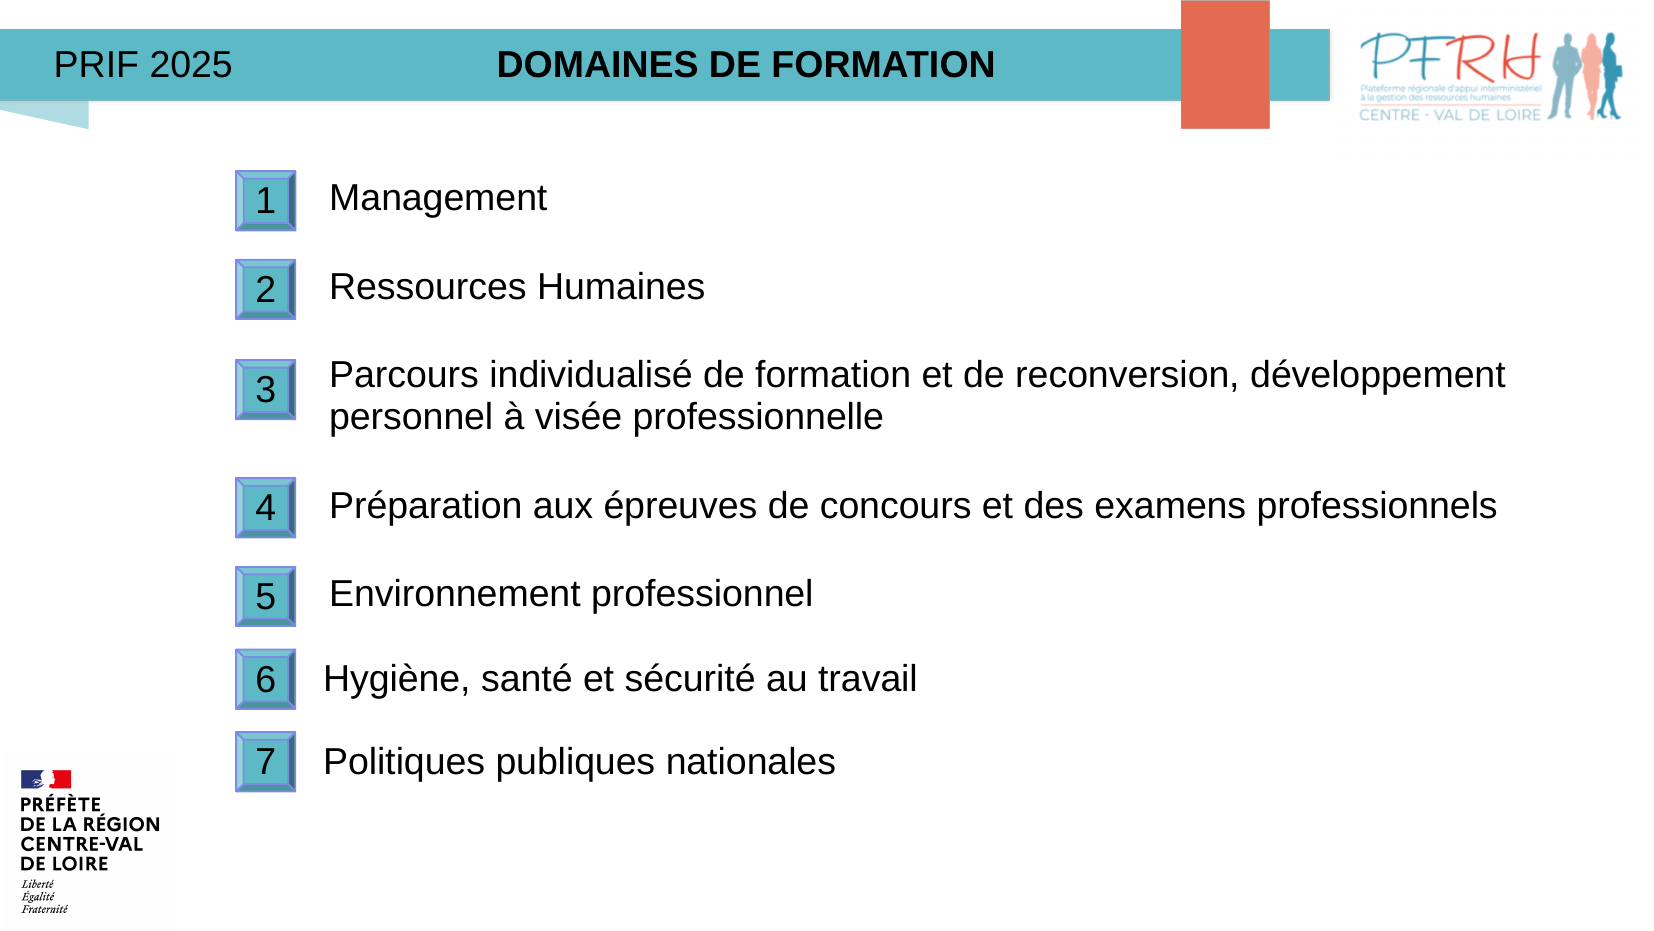

PRIF 2025				DOMAINES DE FORMATION
Management
Ressources Humaines
Parcours individualisé de formation et de reconversion, développement
personnel à visée professionnelle
Préparation aux épreuves de concours et des examens professionnels
Environnement professionnel
Hygiène, santé et sécurité au travail
Politiques publiques nationales
1
2
3
4
5
6
7